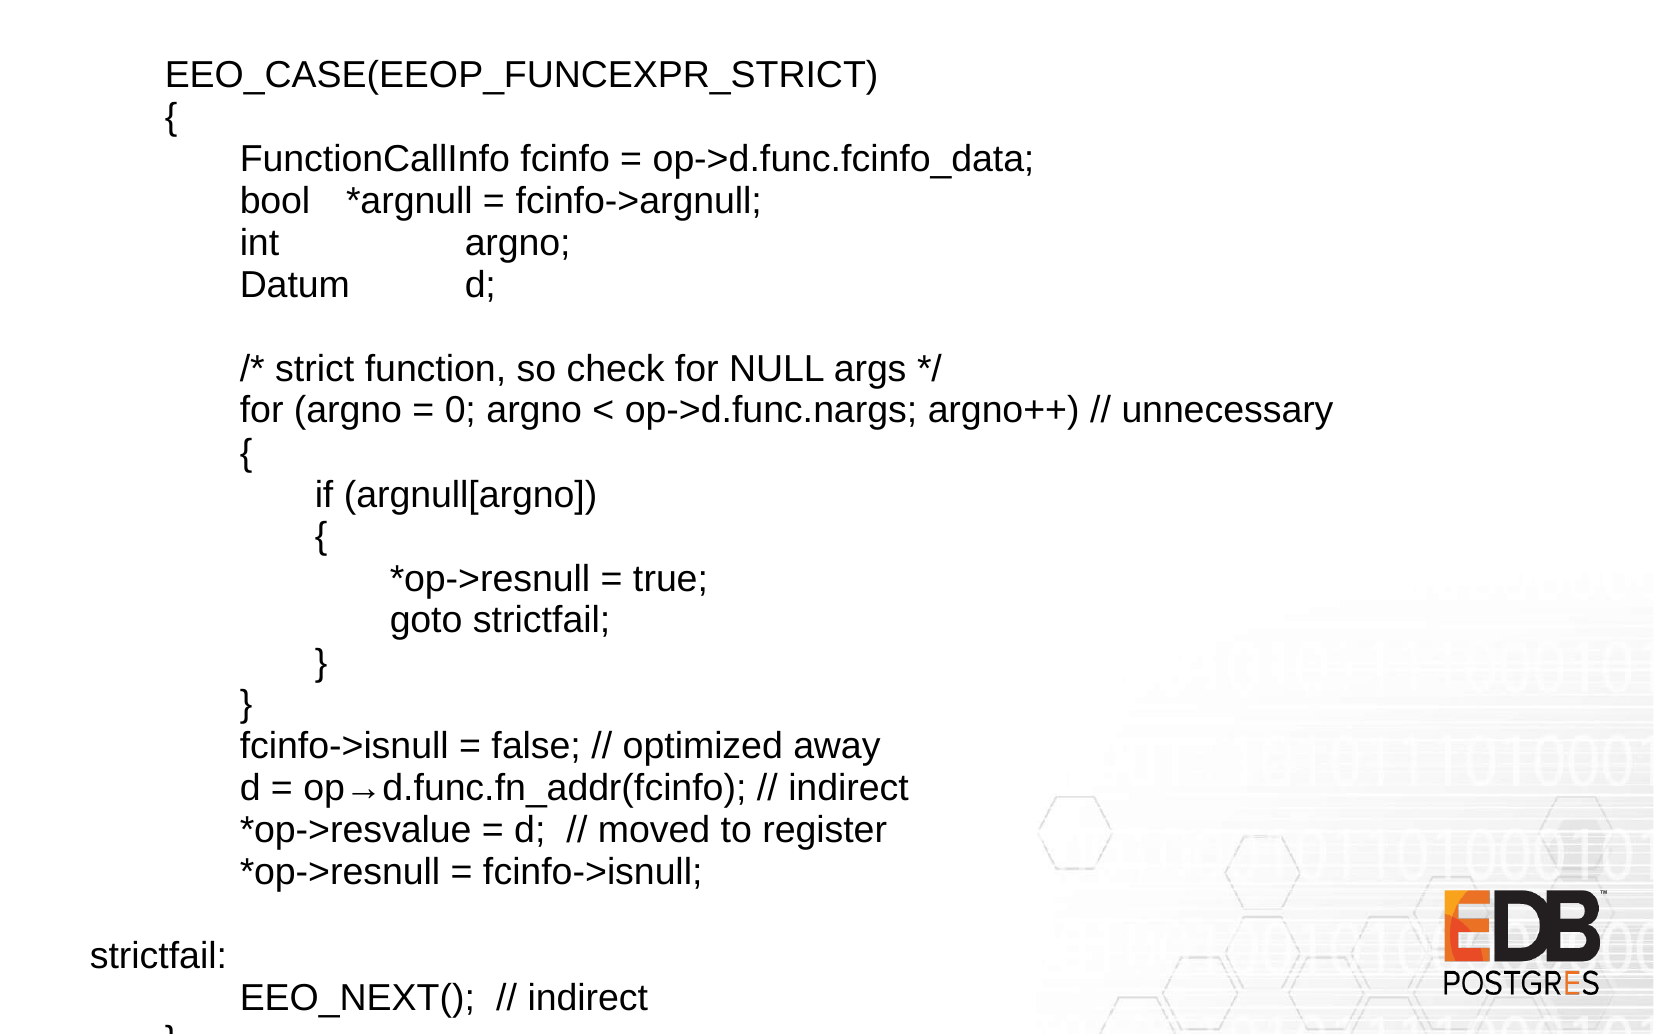

EEO_CASE(EEOP_FUNCEXPR_STRICT)
		{
			FunctionCallInfo fcinfo = op->d.func.fcinfo_data;
			bool	 *argnull = fcinfo->argnull;
			int			argno;
			Datum		d;
			/* strict function, so check for NULL args */
			for (argno = 0; argno < op->d.func.nargs; argno++) // unnecessary
			{
				if (argnull[argno])
				{
					*op->resnull = true;
					goto strictfail;
				}
			}
			fcinfo->isnull = false; // optimized away
			d = op→d.func.fn_addr(fcinfo); // indirect
			*op->resvalue = d; // moved to register
			*op->resnull = fcinfo->isnull;
	strictfail:
			EEO_NEXT(); // indirect
		}